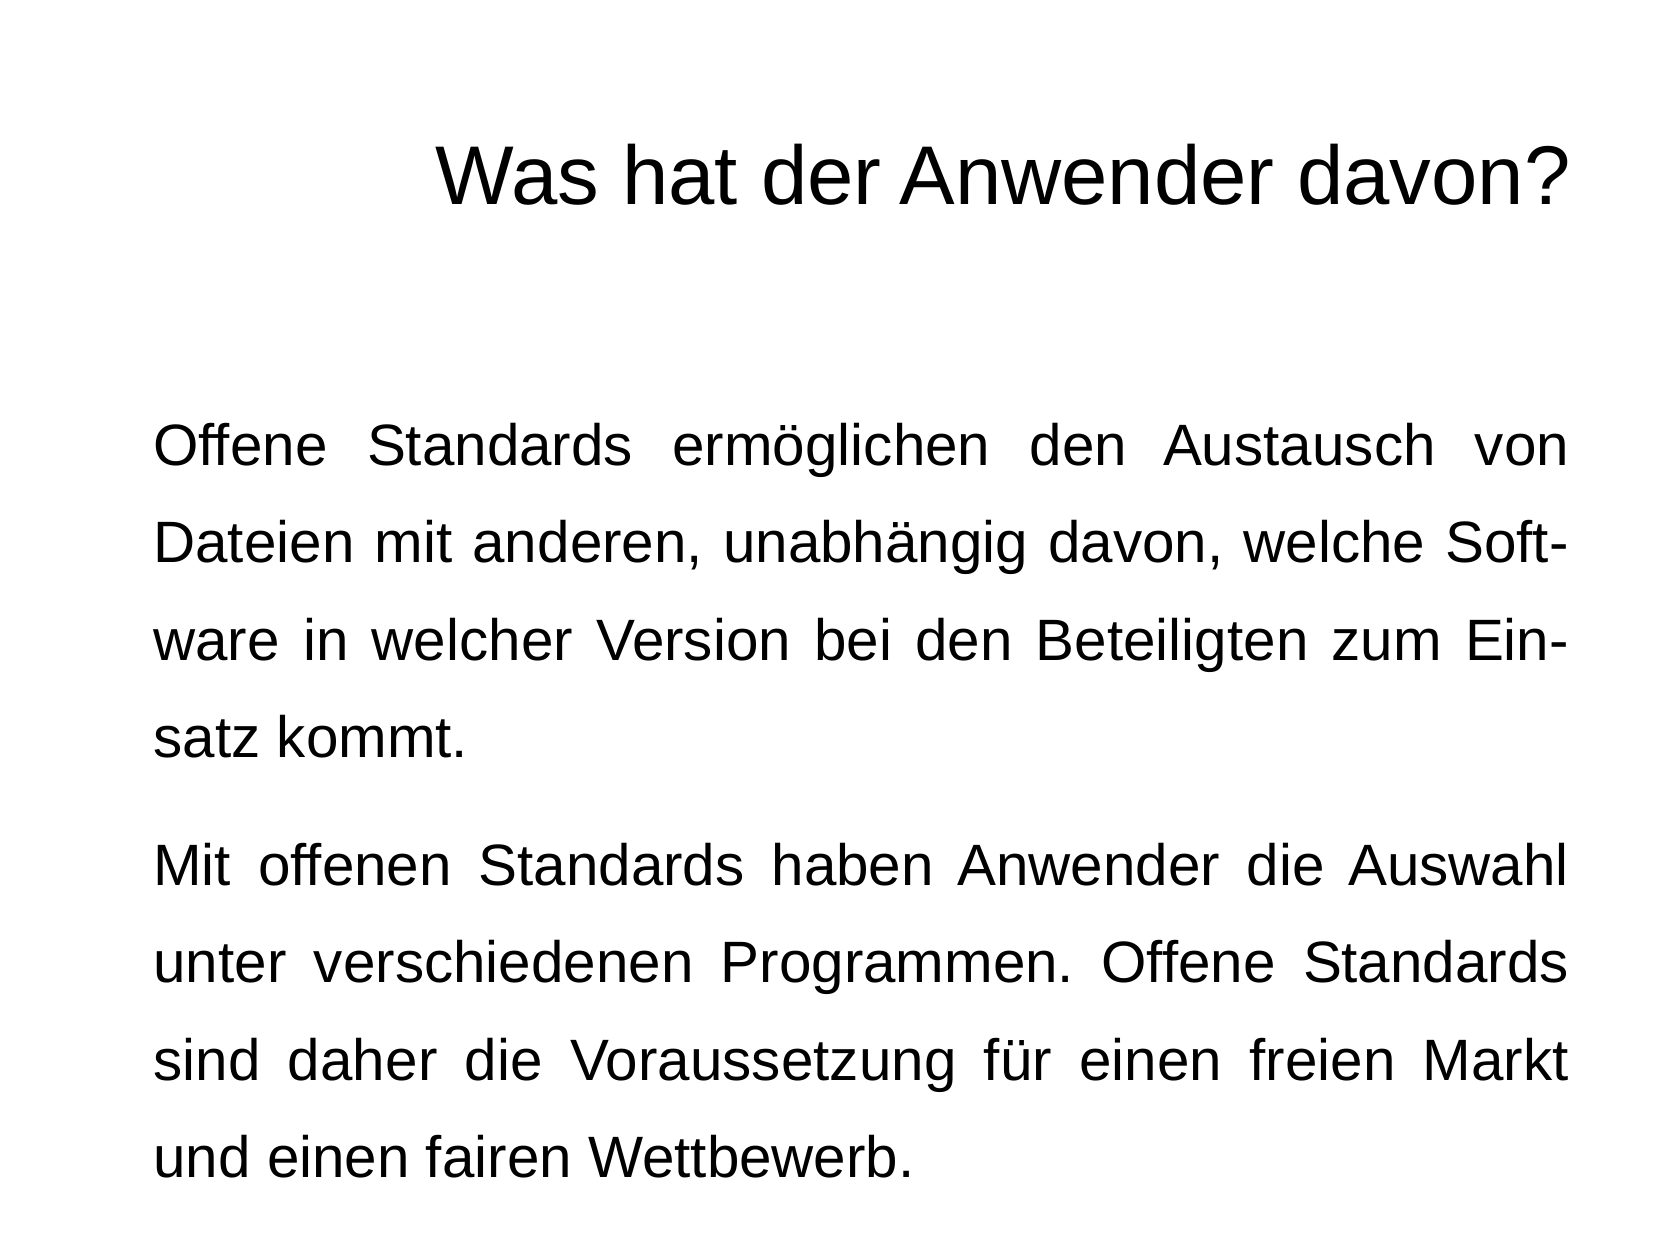

# Was hat der Anwender davon?
Offene Standards ermöglichen den Austausch von Dateien mit anderen, unabhängig davon, welche Soft-ware in welcher Version bei den Beteiligten zum Ein-satz kommt.
Mit offenen Standards haben Anwender die Auswahl unter verschiedenen Programmen. Offene Standards sind daher die Voraussetzung für einen freien Markt und einen fairen Wettbewerb.